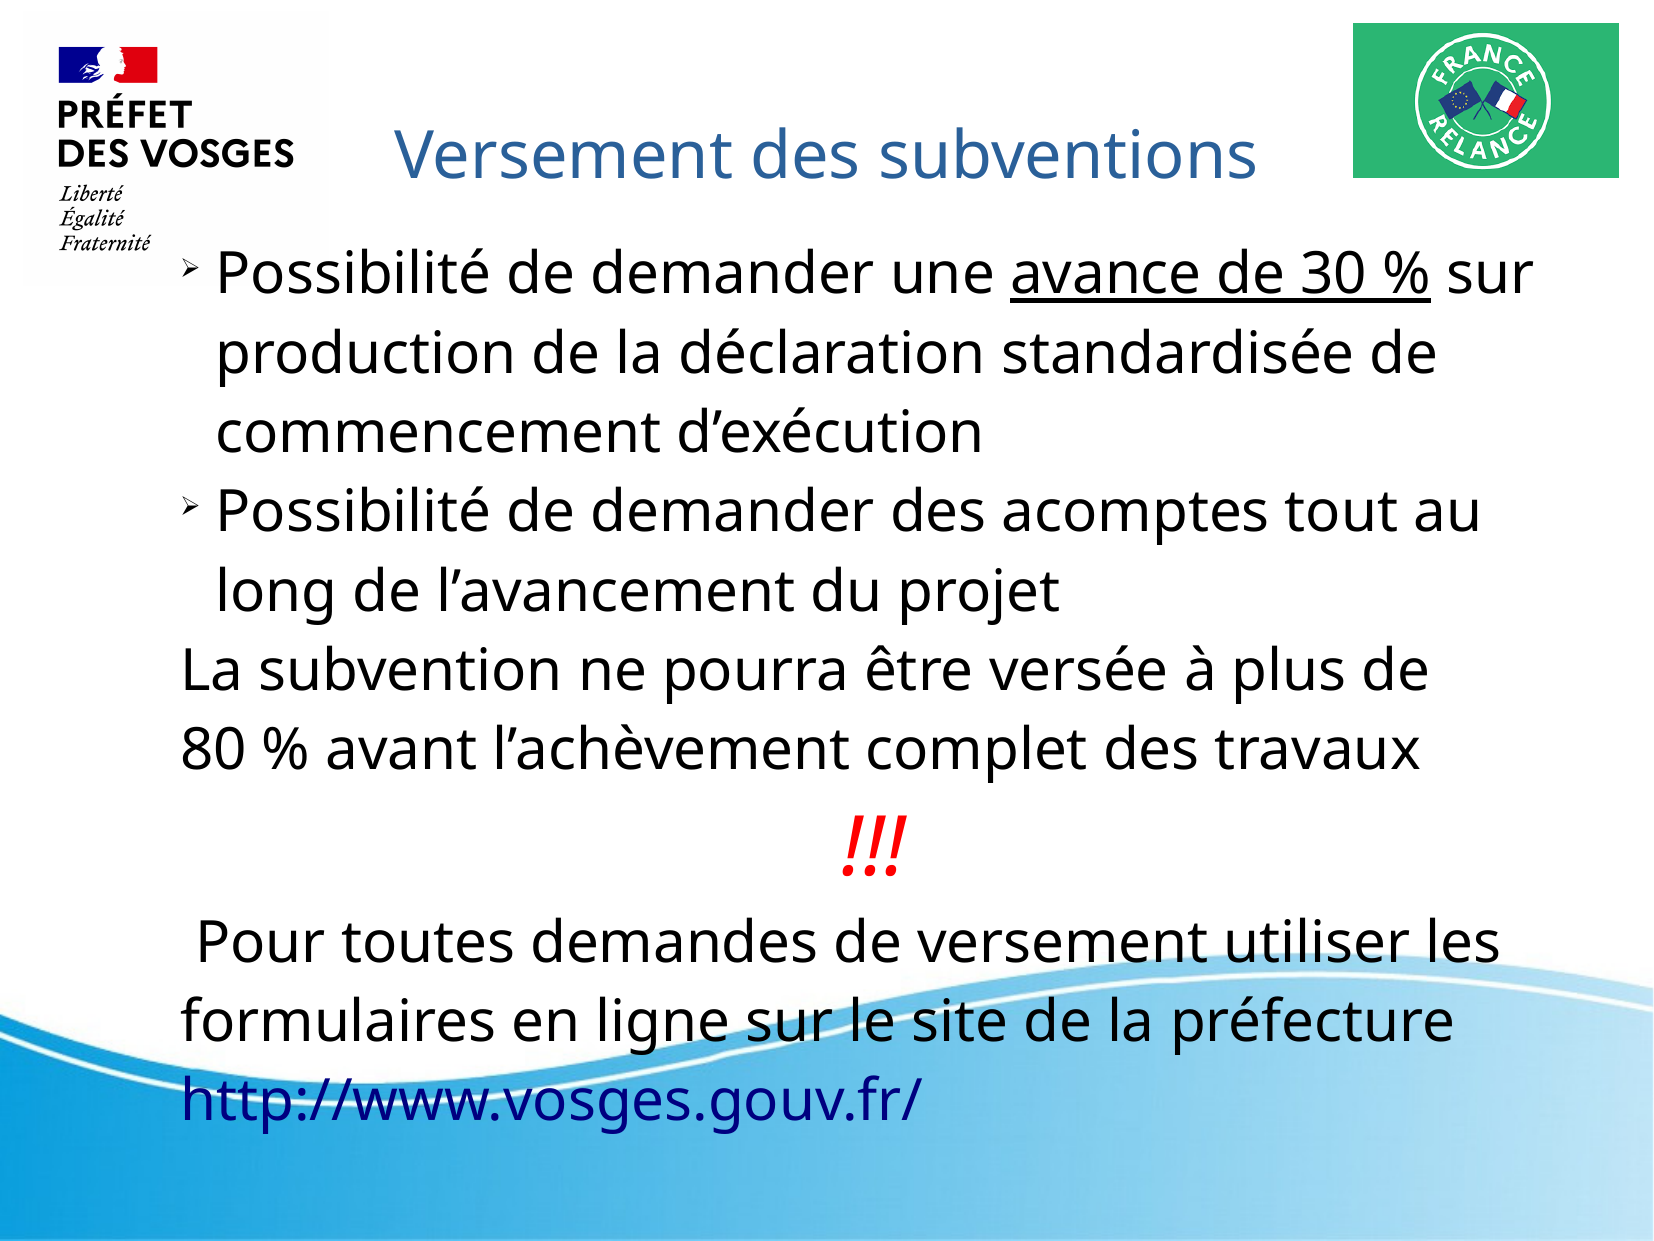

# Versement des subventions
Possibilité de demander une avance de 30 % sur production de la déclaration standardisée de commencement d’exécution
Possibilité de demander des acomptes tout au long de l’avancement du projet
La subvention ne pourra être versée à plus de 80 % avant l’achèvement complet des travaux
!!!
 Pour toutes demandes de versement utiliser les formulaires en ligne sur le site de la préfecture http://www.vosges.gouv.fr/